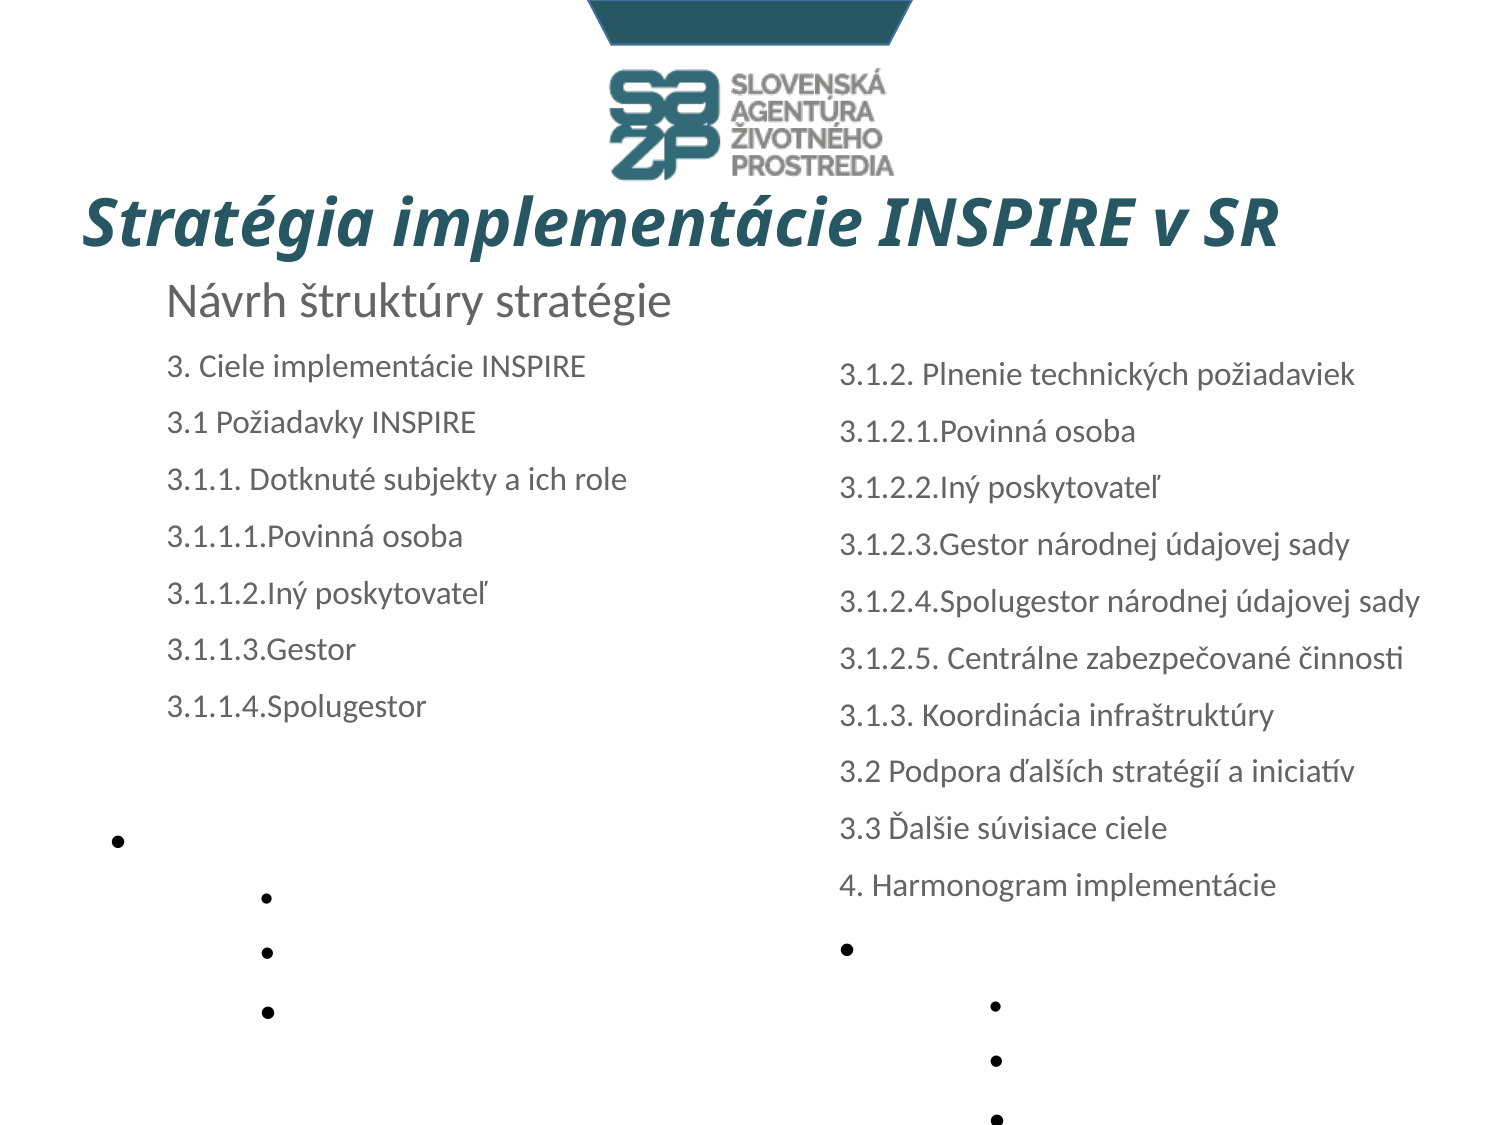

Stratégia implementácie INSPIRE v SR
3.1.2. Plnenie technických požiadaviek
3.1.2.1.Povinná osoba
3.1.2.2.Iný poskytovateľ
3.1.2.3.Gestor národnej údajovej sady
3.1.2.4.Spolugestor národnej údajovej sady
3.1.2.5. Centrálne zabezpečované činnosti
3.1.3. Koordinácia infraštruktúry
3.2 Podpora ďalších stratégií a iniciatív
3.3 Ďalšie súvisiace ciele
4. Harmonogram implementácie
# Návrh štruktúry stratégie
3. Ciele implementácie INSPIRE
3.1 Požiadavky INSPIRE
3.1.1. Dotknuté subjekty a ich role
3.1.1.1.Povinná osoba
3.1.1.2.Iný poskytovateľ
3.1.1.3.Gestor
3.1.1.4.Spolugestor